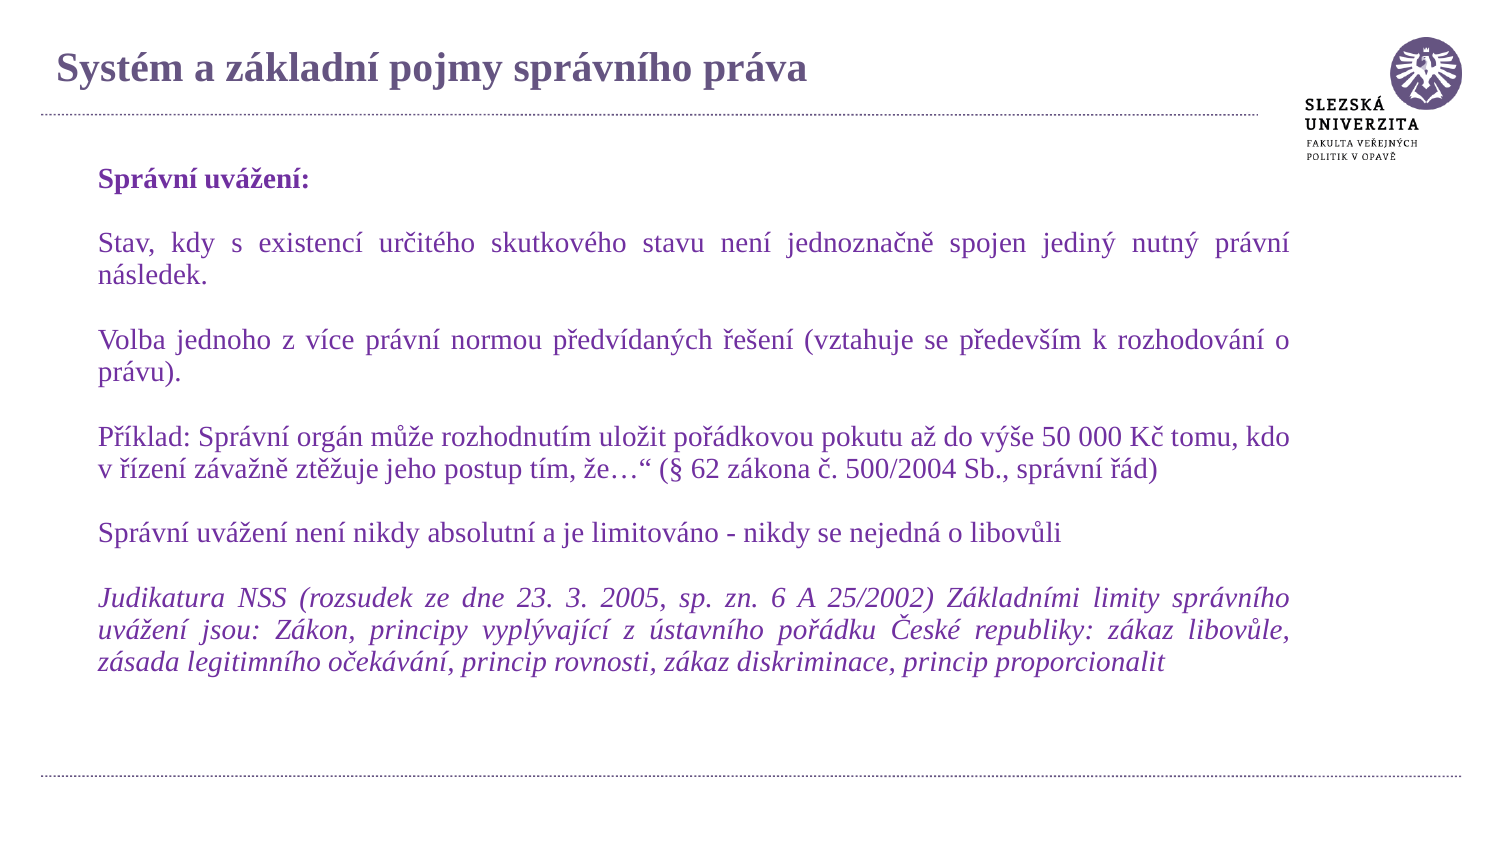

# Systém a základní pojmy správního práva
Správní uvážení:
Stav, kdy s existencí určitého skutkového stavu není jednoznačně spojen jediný nutný právní následek.
Volba jednoho z více právní normou předvídaných řešení (vztahuje se především k rozhodování o právu).
Příklad: Správní orgán může rozhodnutím uložit pořádkovou pokutu až do výše 50 000 Kč tomu, kdo v řízení závažně ztěžuje jeho postup tím, že…“ (§ 62 zákona č. 500/2004 Sb., správní řád)
Správní uvážení není nikdy absolutní a je limitováno - nikdy se nejedná o libovůli
Judikatura NSS (rozsudek ze dne 23. 3. 2005, sp. zn. 6 A 25/2002) Základními limity správního uvážení jsou: Zákon, principy vyplývající z ústavního pořádku České republiky: zákaz libovůle, zásada legitimního očekávání, princip rovnosti, zákaz diskriminace, princip proporcionalit